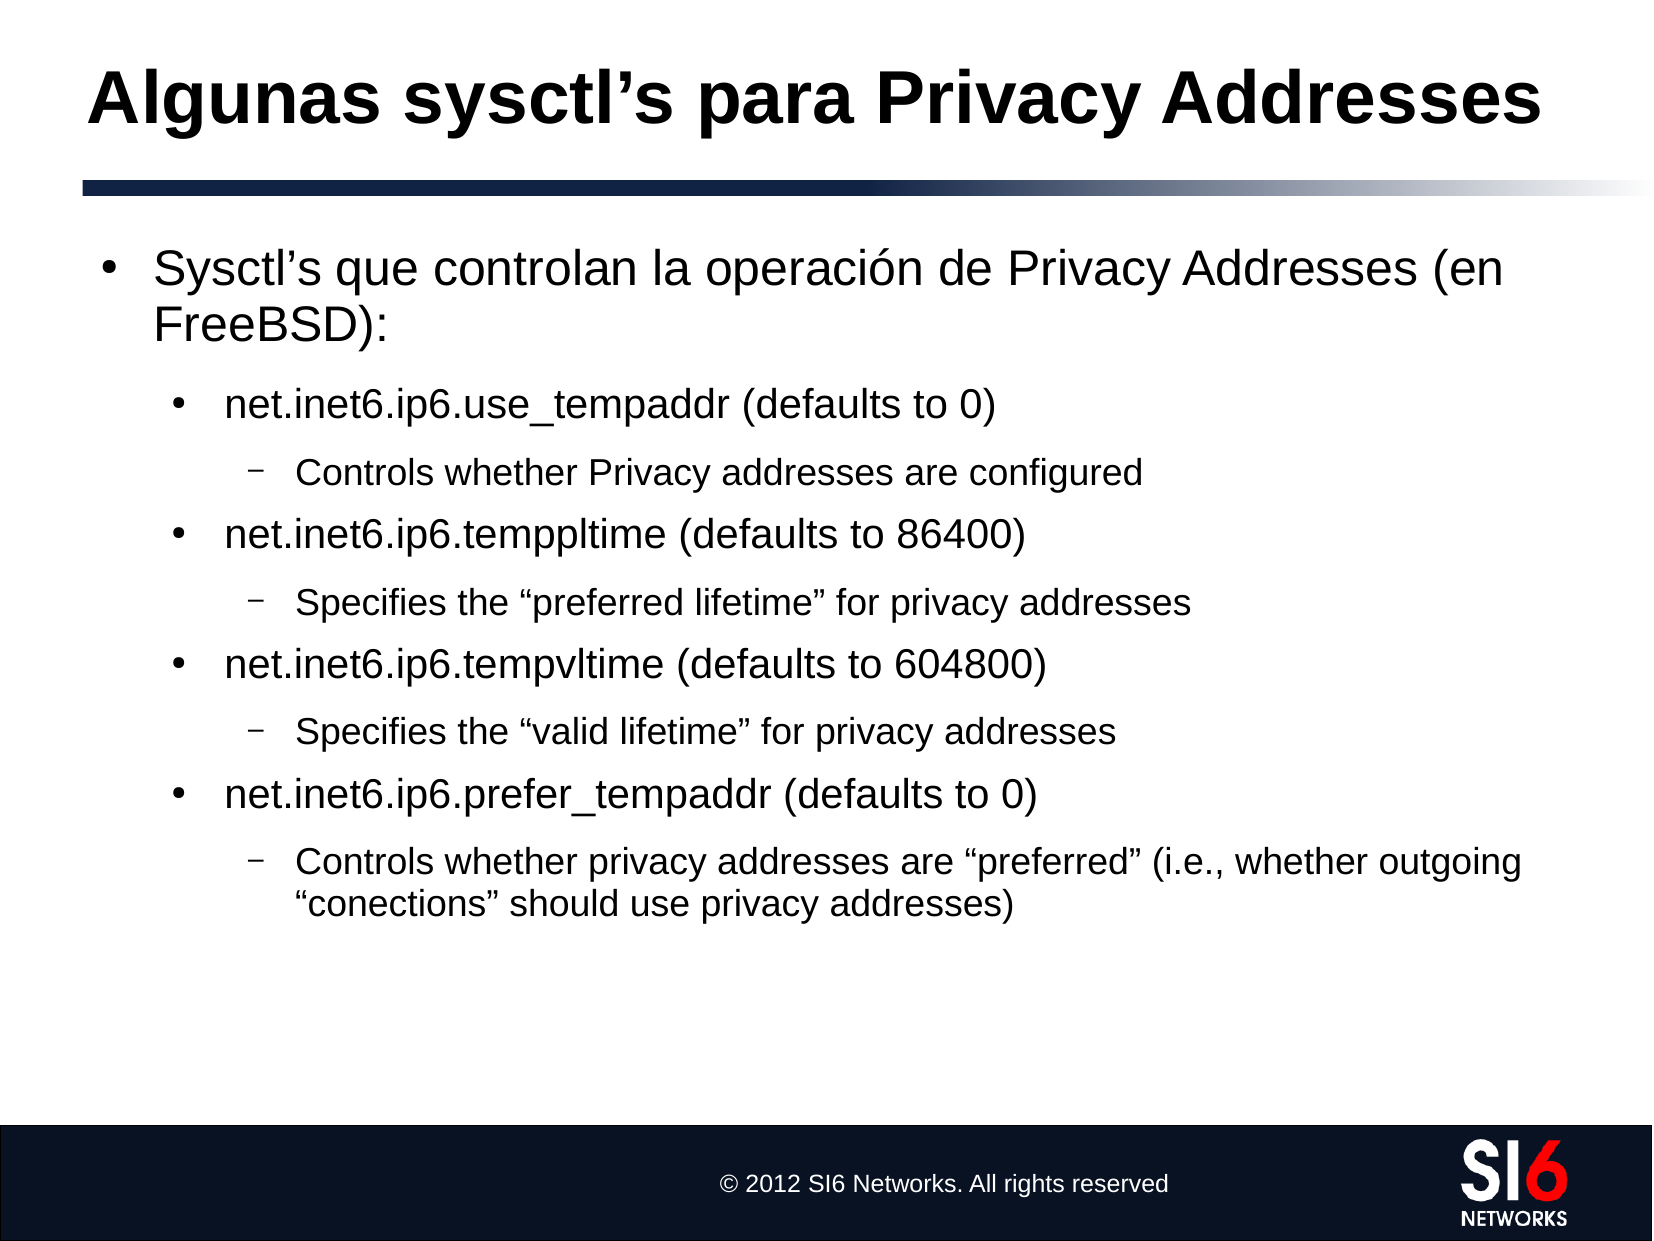

# Algunas sysctl’s para Privacy Addresses
Sysctl’s que controlan la operación de Privacy Addresses (en FreeBSD):
net.inet6.ip6.use_tempaddr (defaults to 0)
Controls whether Privacy addresses are configured
net.inet6.ip6.temppltime (defaults to 86400)
Specifies the “preferred lifetime” for privacy addresses
net.inet6.ip6.tempvltime (defaults to 604800)
Specifies the “valid lifetime” for privacy addresses
net.inet6.ip6.prefer_tempaddr (defaults to 0)
Controls whether privacy addresses are “preferred” (i.e., whether outgoing “conections” should use privacy addresses)